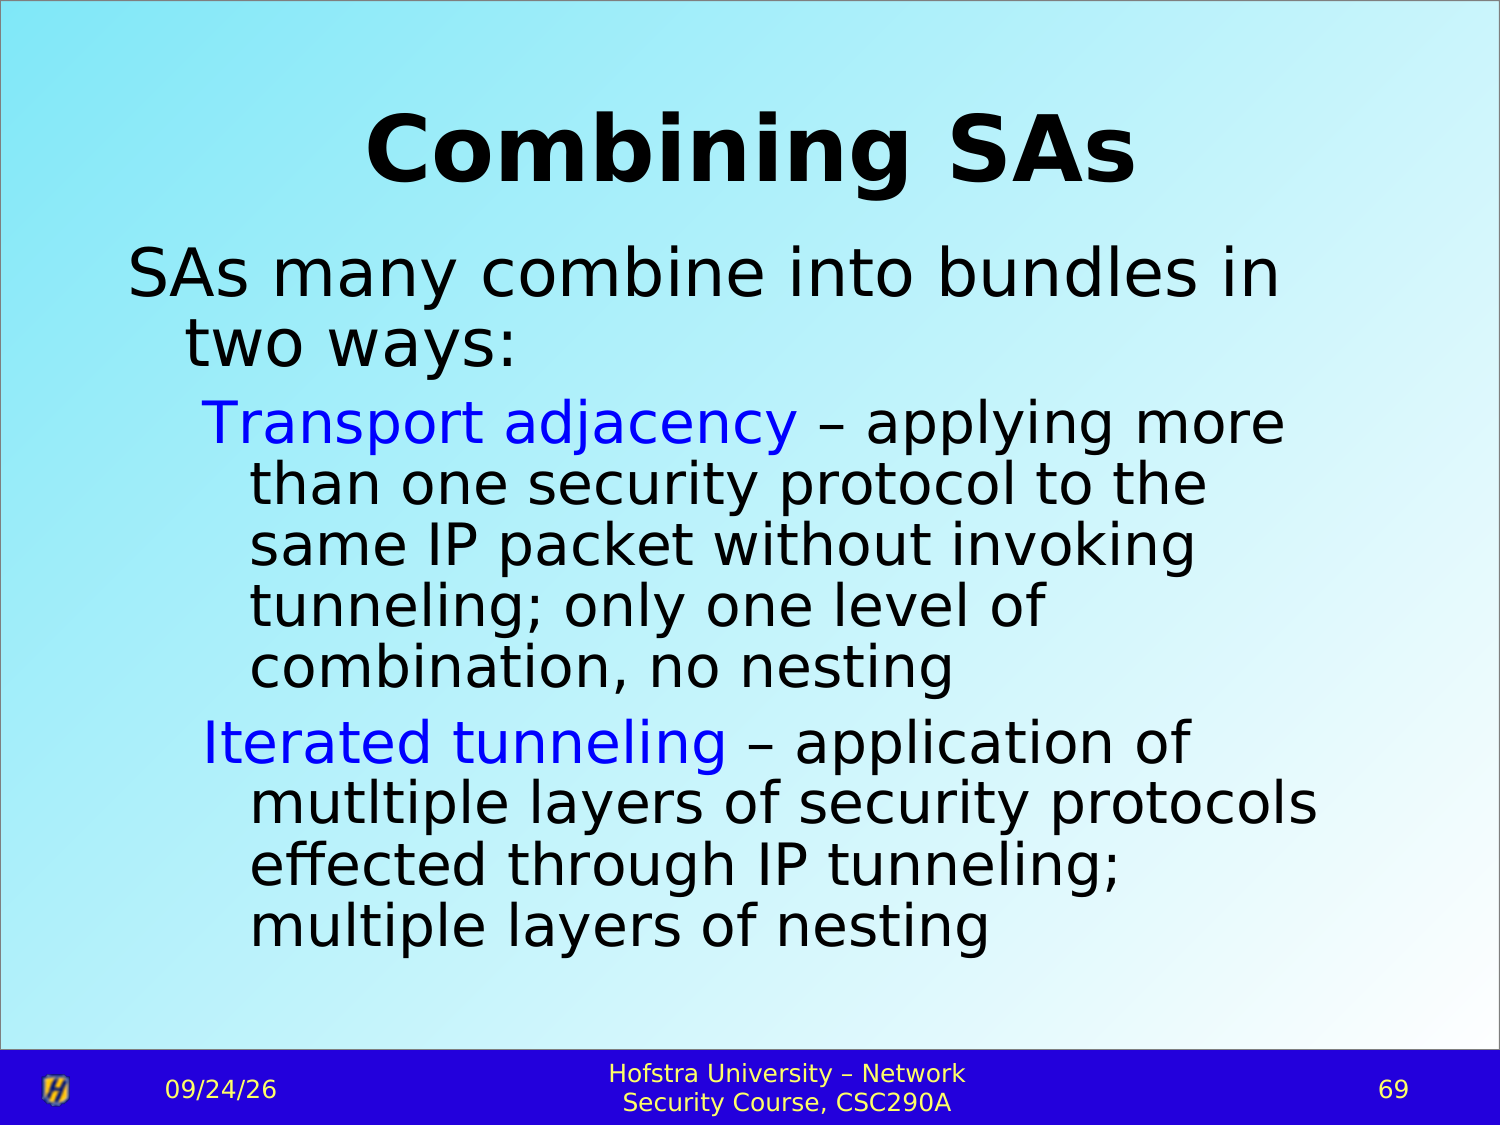

# Combining SAs
SAs many combine into bundles in two ways:
Transport adjacency – applying more than one security protocol to the same IP packet without invoking tunneling; only one level of combination, no nesting
Iterated tunneling – application of mutltiple layers of security protocols effected through IP tunneling; multiple layers of nesting
69